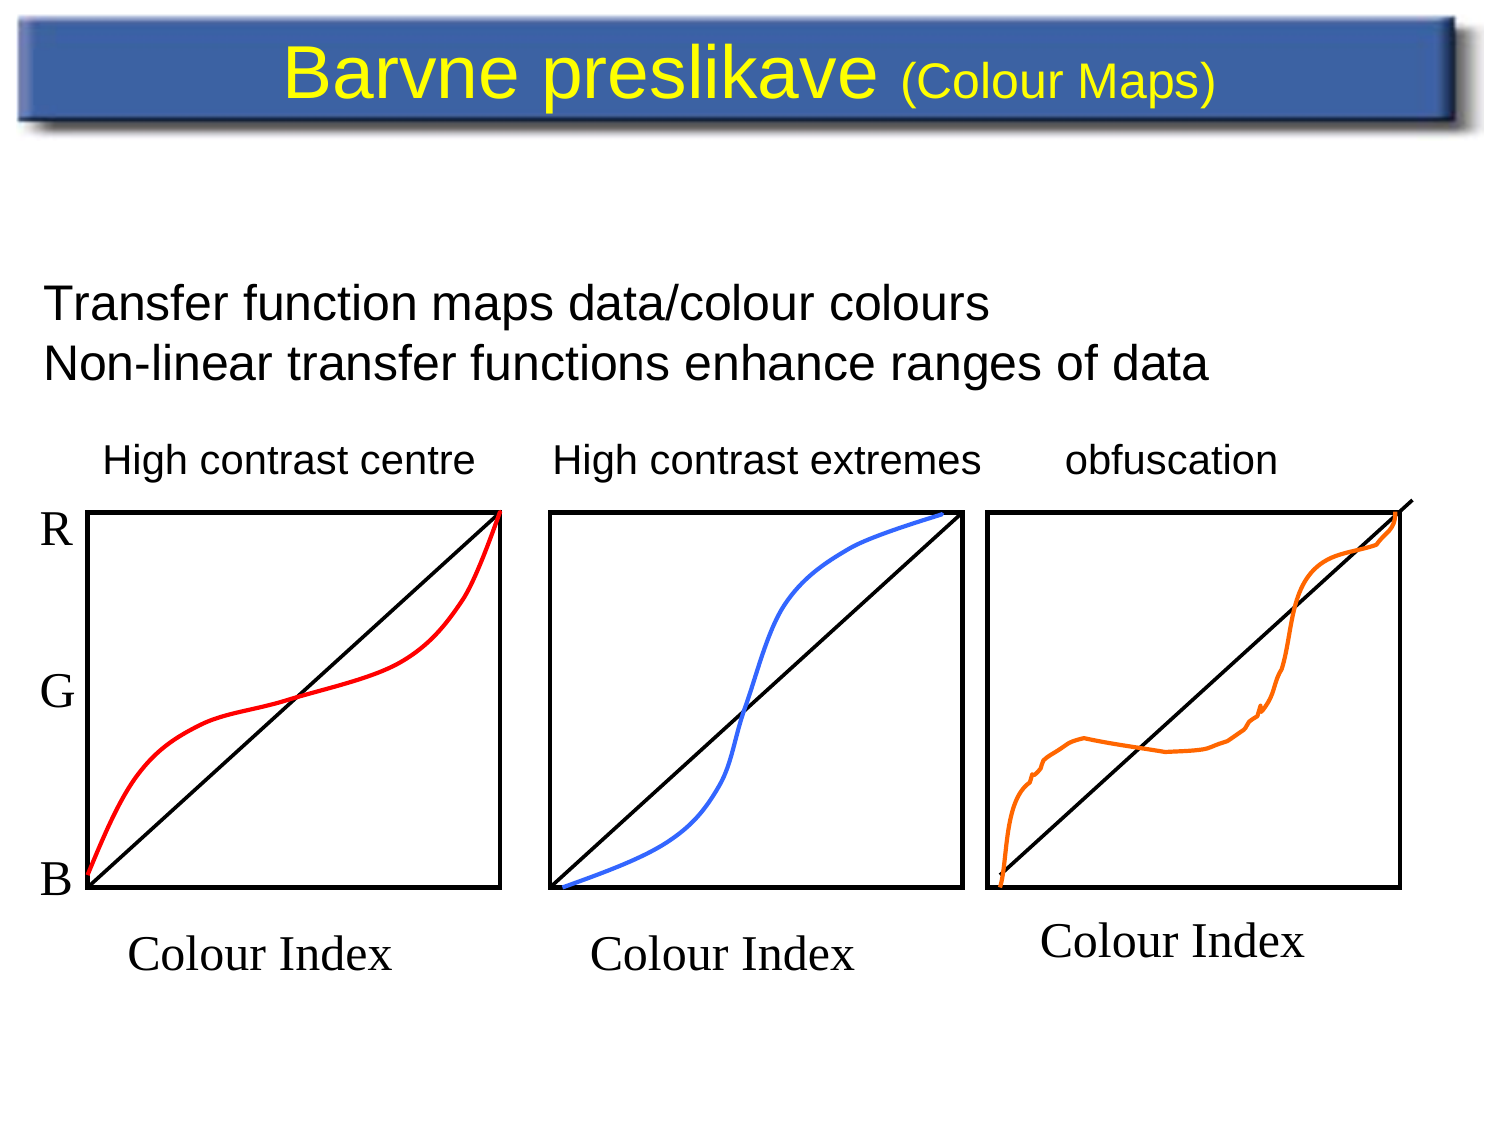

# Barvne preslikave (Colour Maps)
Transfer function maps data/colour colours
Non-linear transfer functions enhance ranges of data
High contrast centre
High contrast extremes
obfuscation
R
G
B
Colour Index
Colour Index
Colour Index